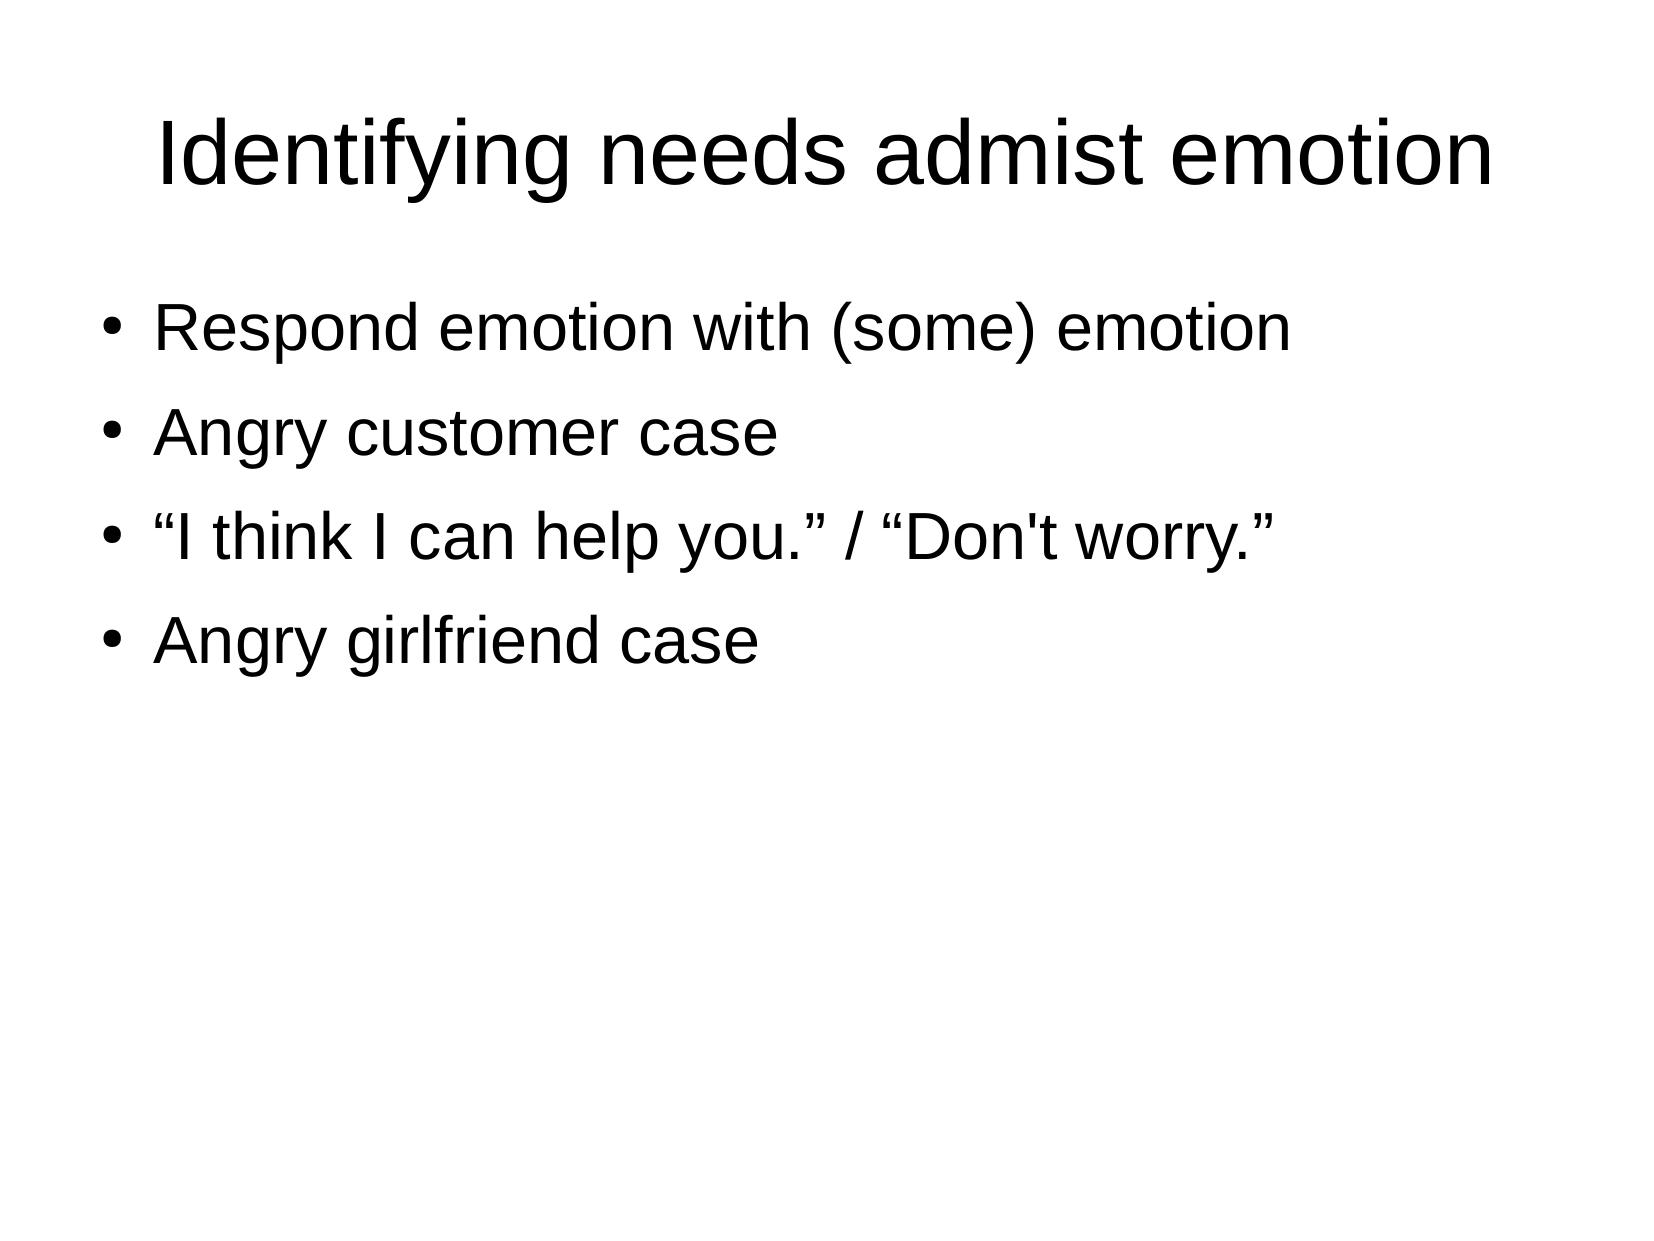

# Identifying needs admist emotion
Respond emotion with (some) emotion
Angry customer case
“I think I can help you.” / “Don't worry.”
Angry girlfriend case